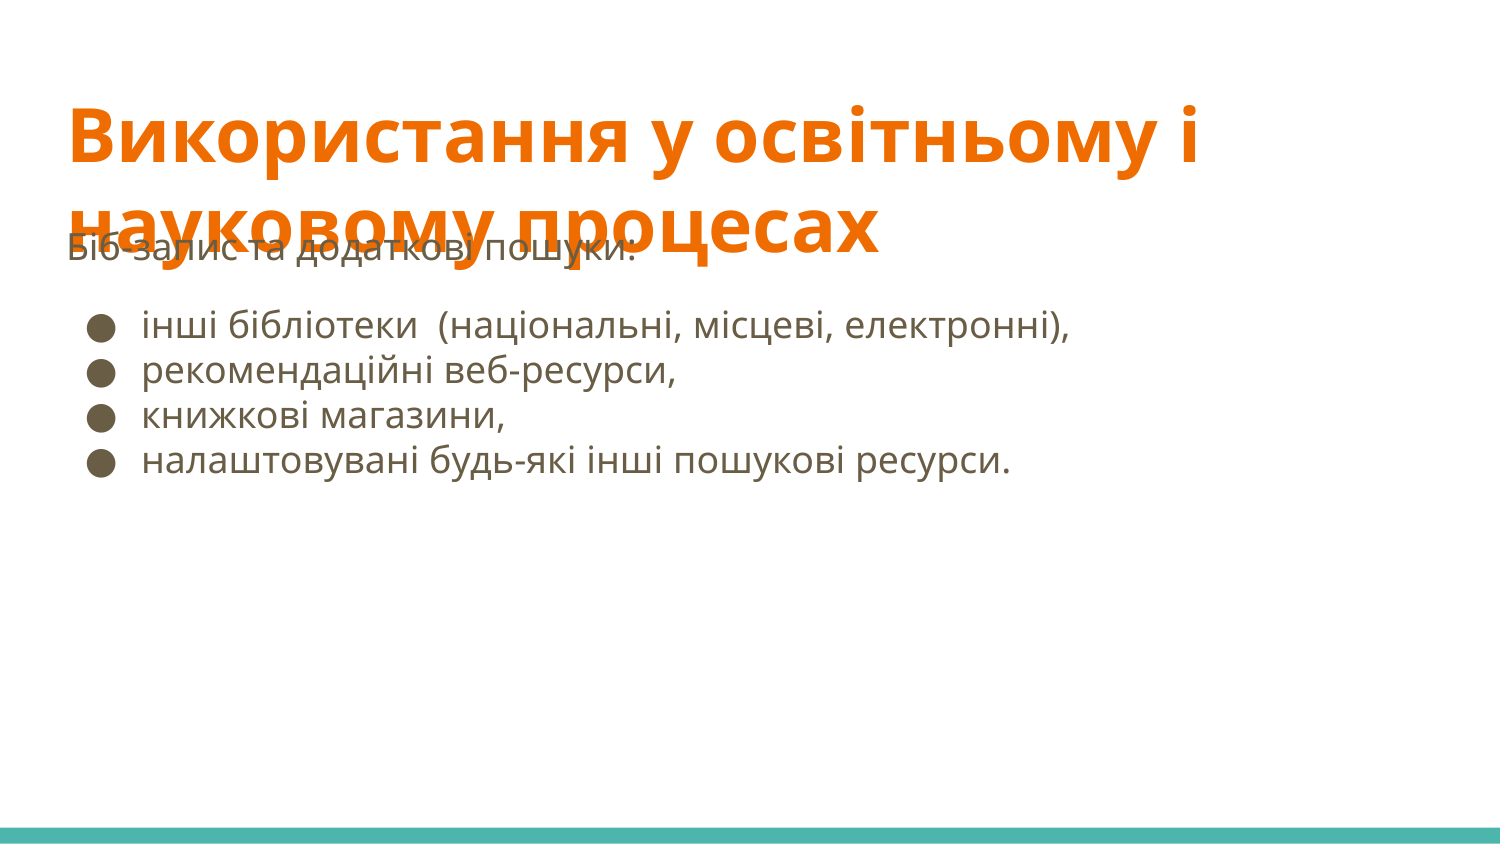

# Використання у освітньому і науковому процесах
Біб-запис та додаткові пошуки:
інші бібліотеки (національні, місцеві, електронні),
рекомендаційні веб-ресурси,
книжкові магазини,
налаштовувані будь-які інші пошукові ресурси.